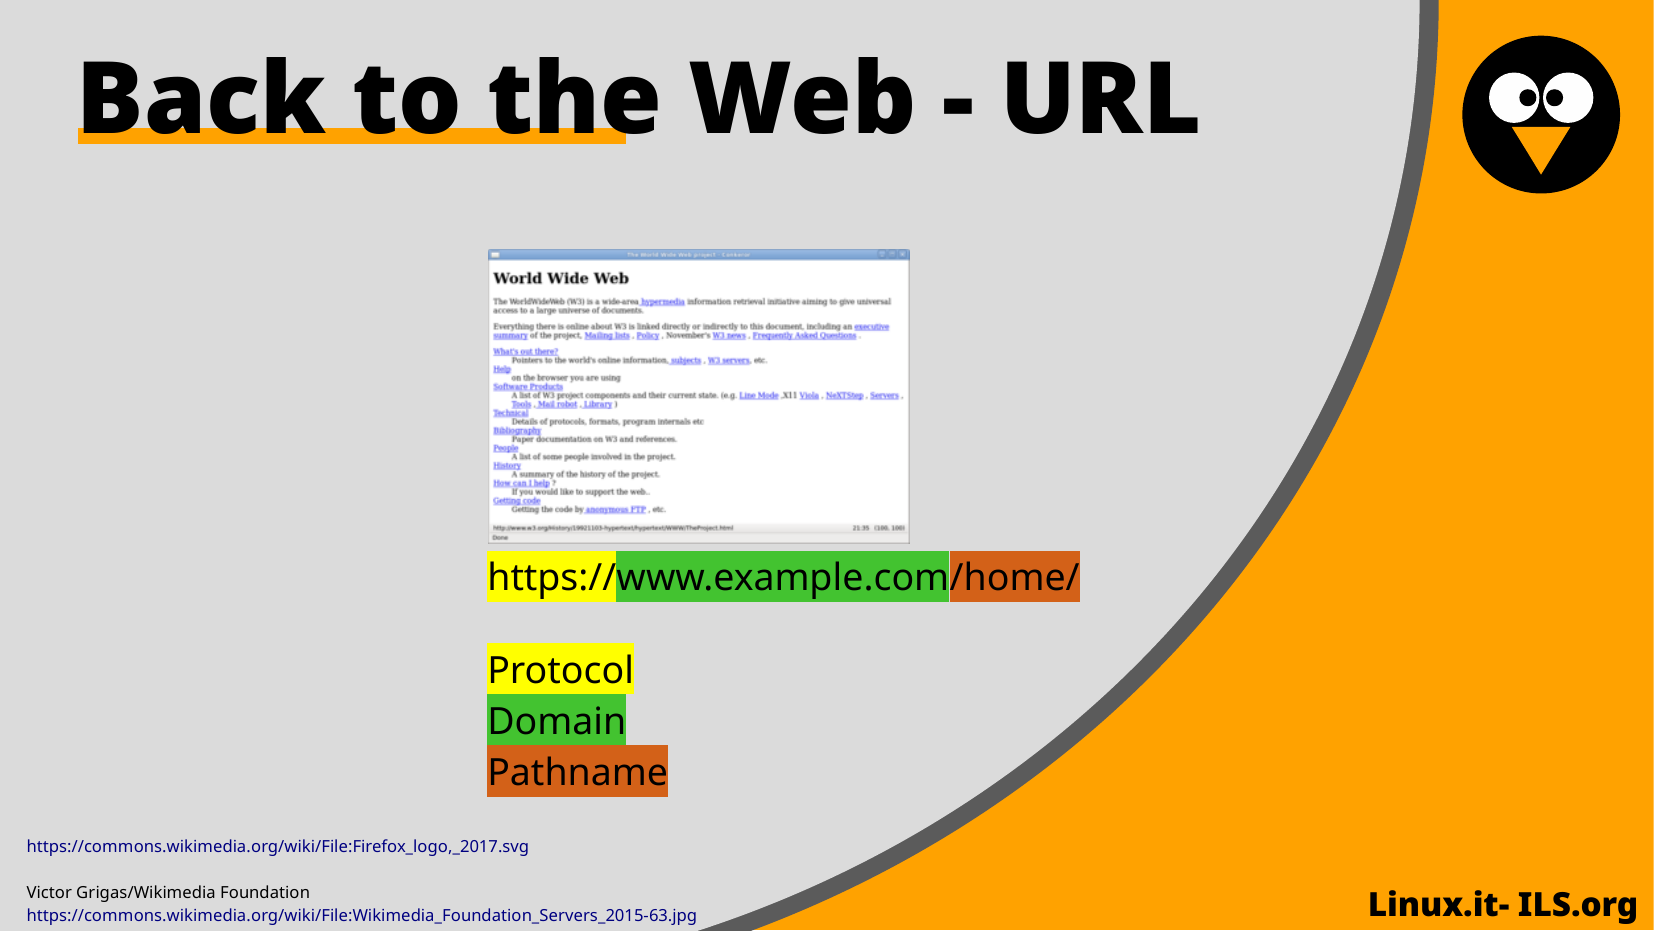

# Back to the Web - URL
https://www.example.com/home/
Protocol
Domain
Pathname
https://commons.wikimedia.org/wiki/File:Firefox_logo,_2017.svg
Victor Grigas/Wikimedia Foundation
https://commons.wikimedia.org/wiki/File:Wikimedia_Foundation_Servers_2015-63.jpg
Linux.it- ILS.org